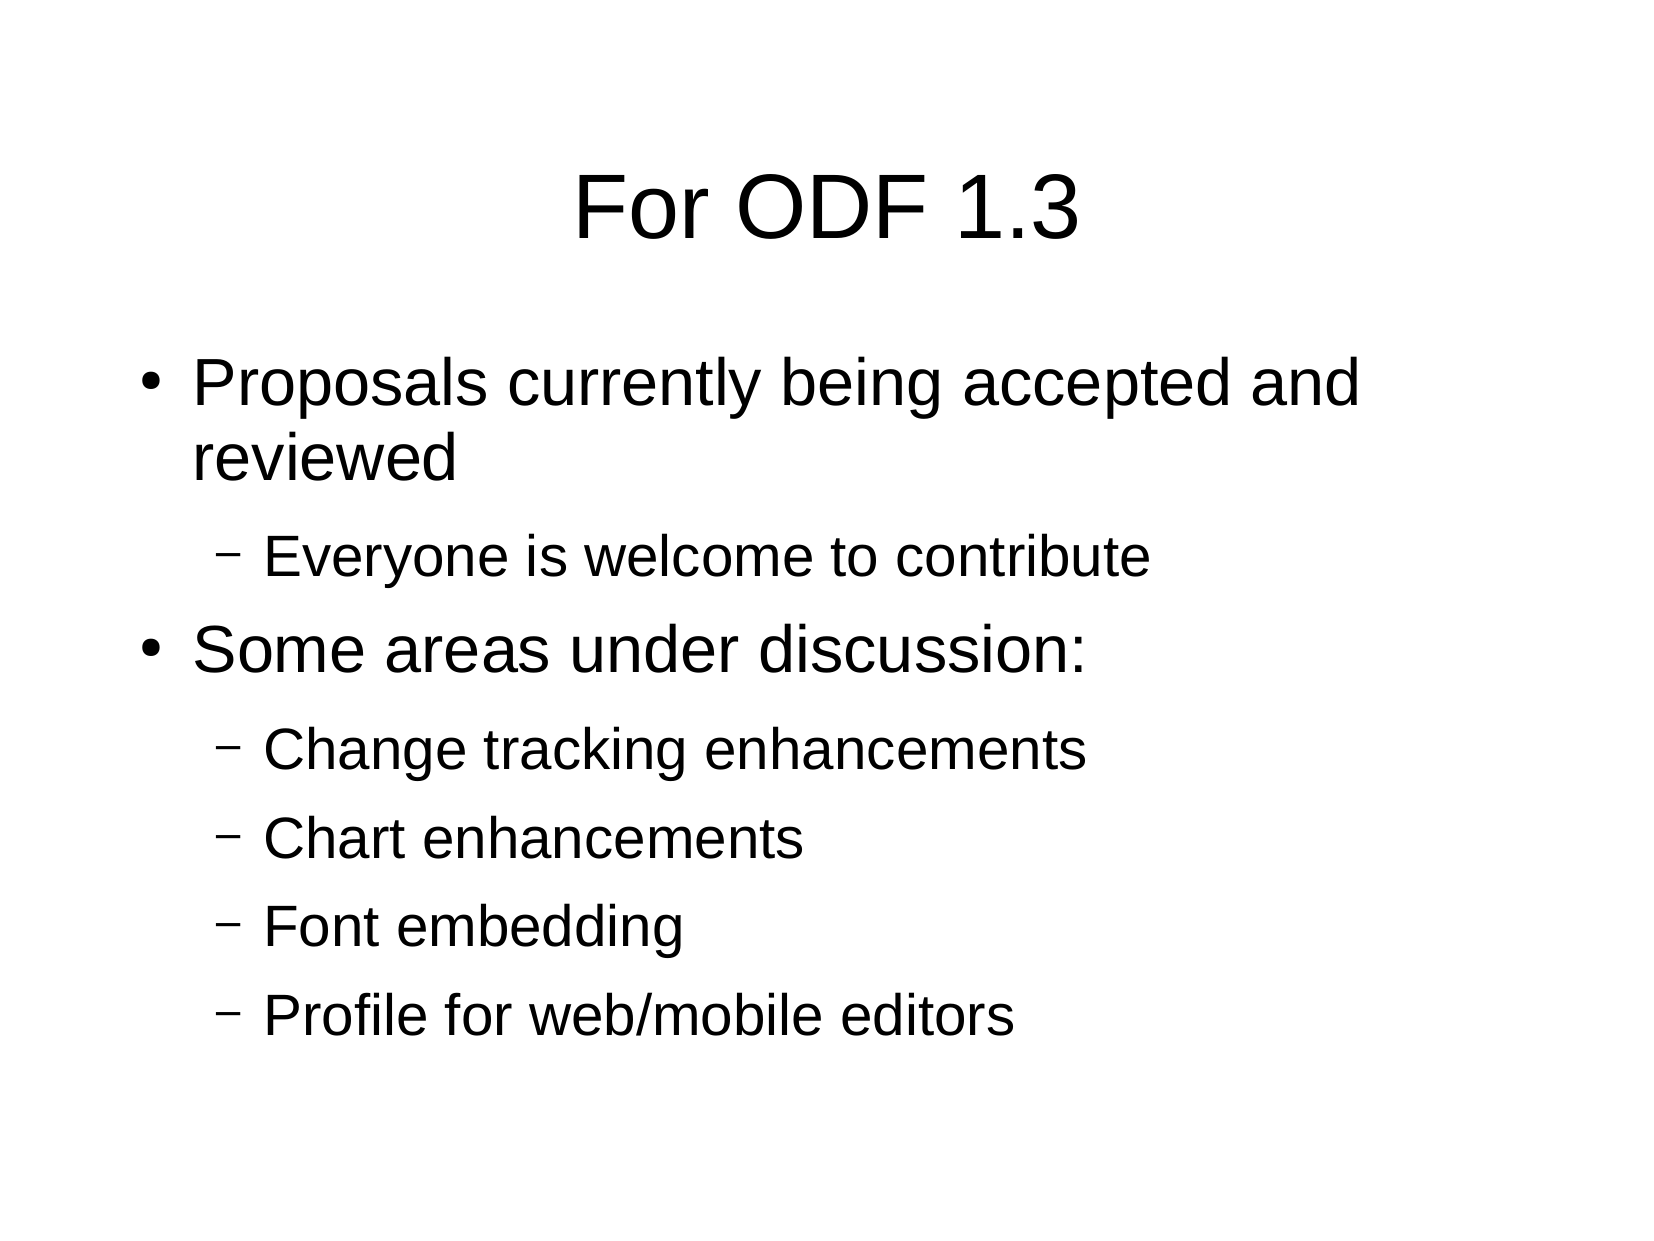

# For ODF 1.3
Proposals currently being accepted and reviewed
Everyone is welcome to contribute
Some areas under discussion:
Change tracking enhancements
Chart enhancements
Font embedding
Profile for web/mobile editors